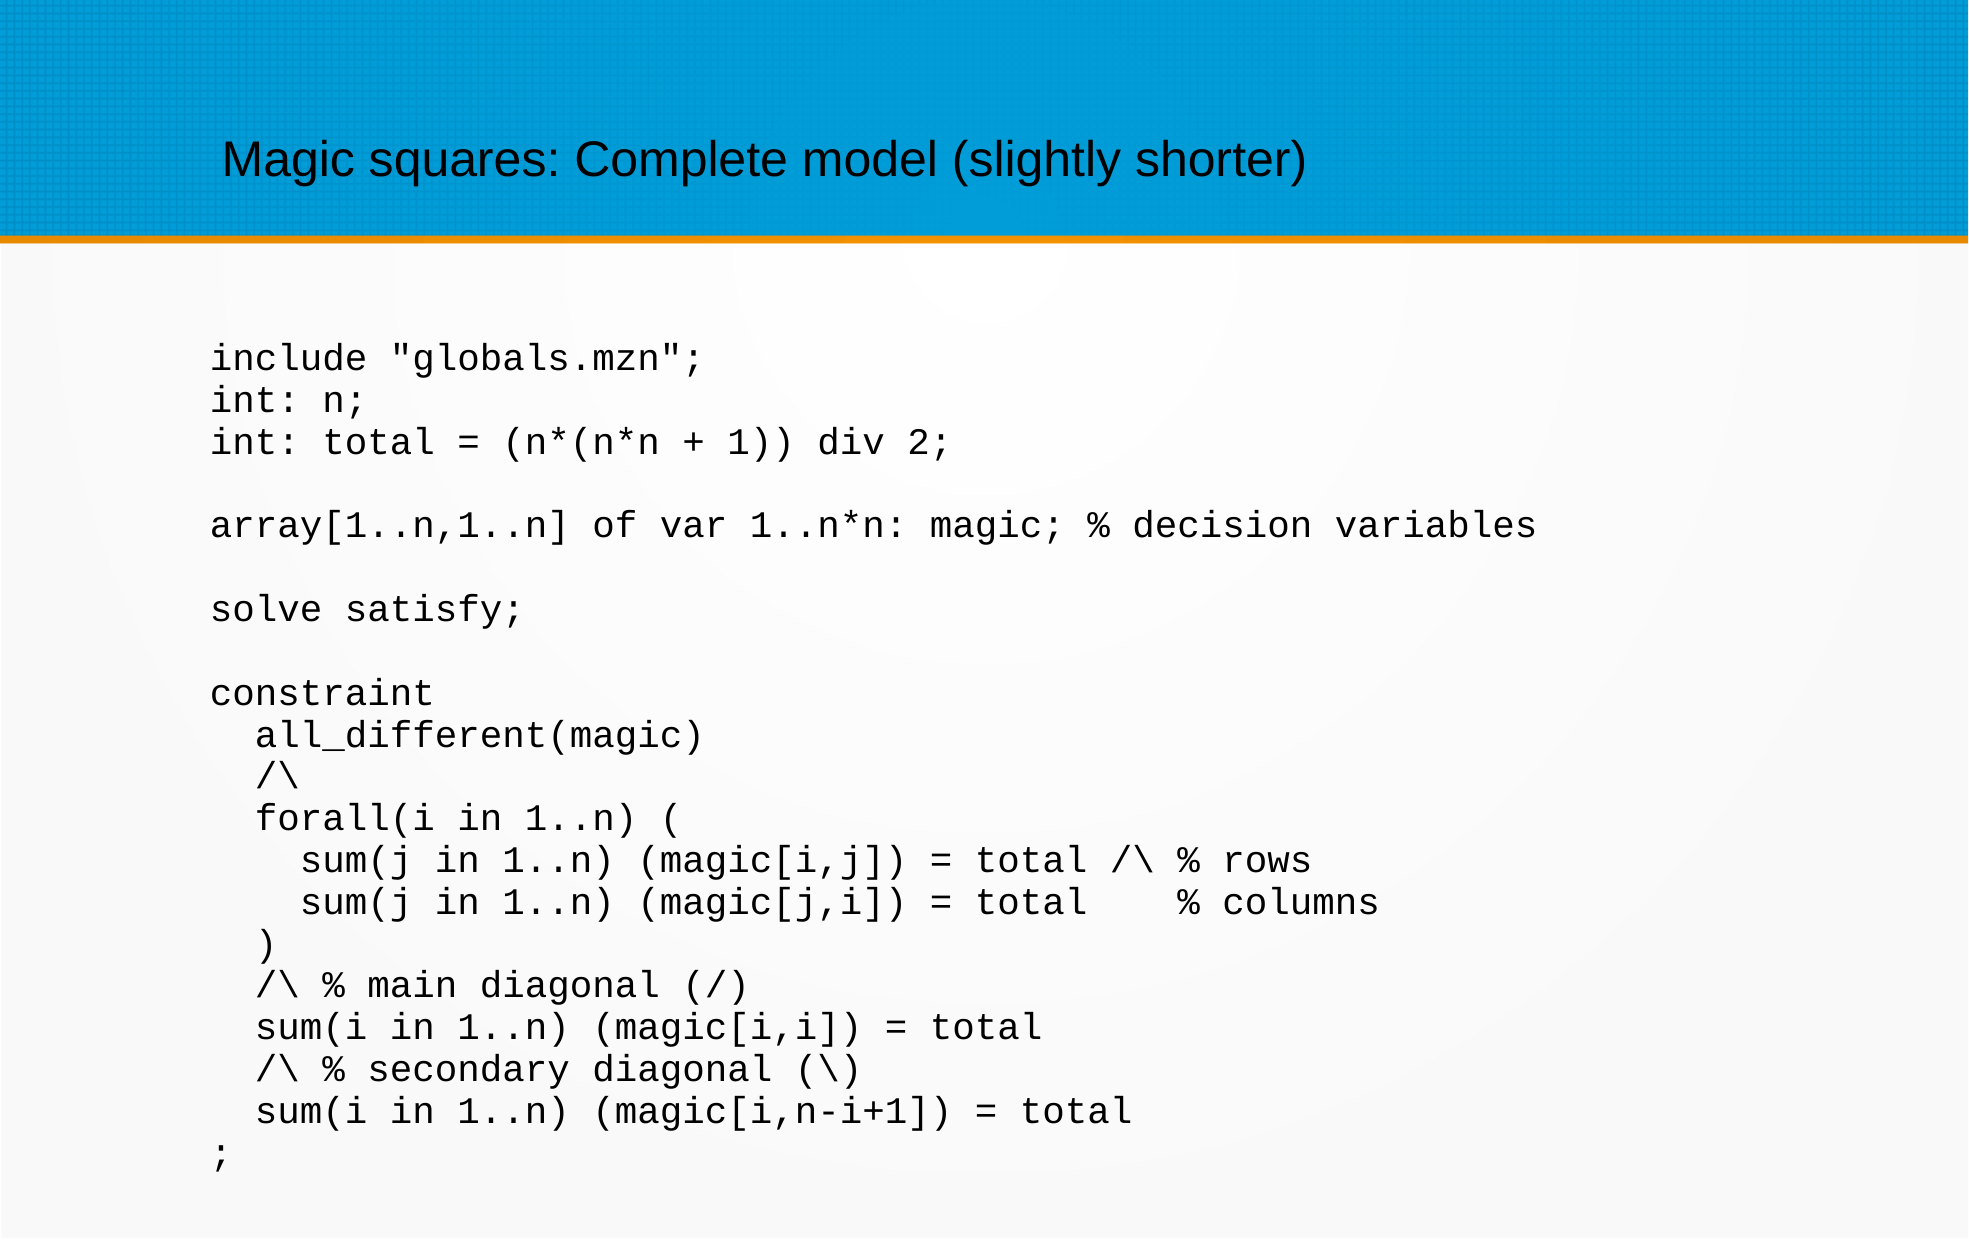

Magic squares: Complete model (slightly shorter)
include "globals.mzn";
int: n;
int: total = (n*(n*n + 1)) div 2;
array[1..n,1..n] of var 1..n*n: magic; % decision variables
solve satisfy;
constraint
 all_different(magic)
 /\
 forall(i in 1..n) (
 sum(j in 1..n) (magic[i,j]) = total /\ % rows
 sum(j in 1..n) (magic[j,i]) = total % columns
 )
 /\ % main diagonal (/)
 sum(i in 1..n) (magic[i,i]) = total
 /\ % secondary diagonal (\)
 sum(i in 1..n) (magic[i,n-i+1]) = total
;